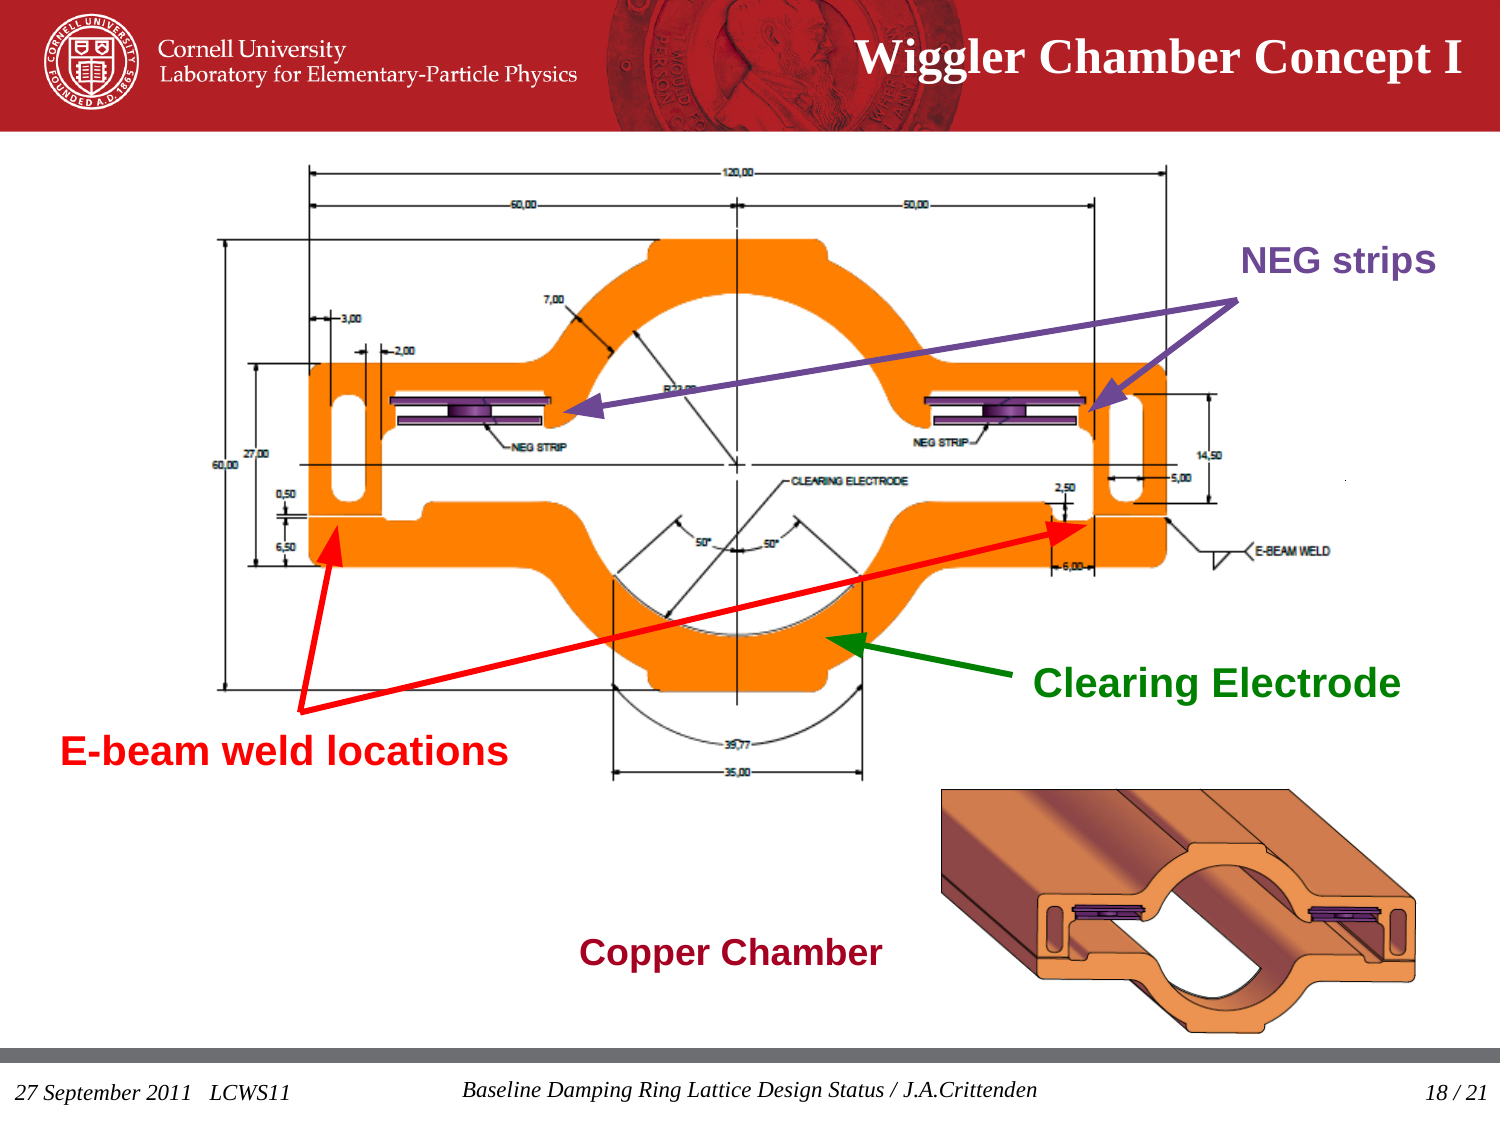

# Wiggler Chamber Concept I
NEG strips
Clearing Electrode
E-beam weld locations
Copper Chamber